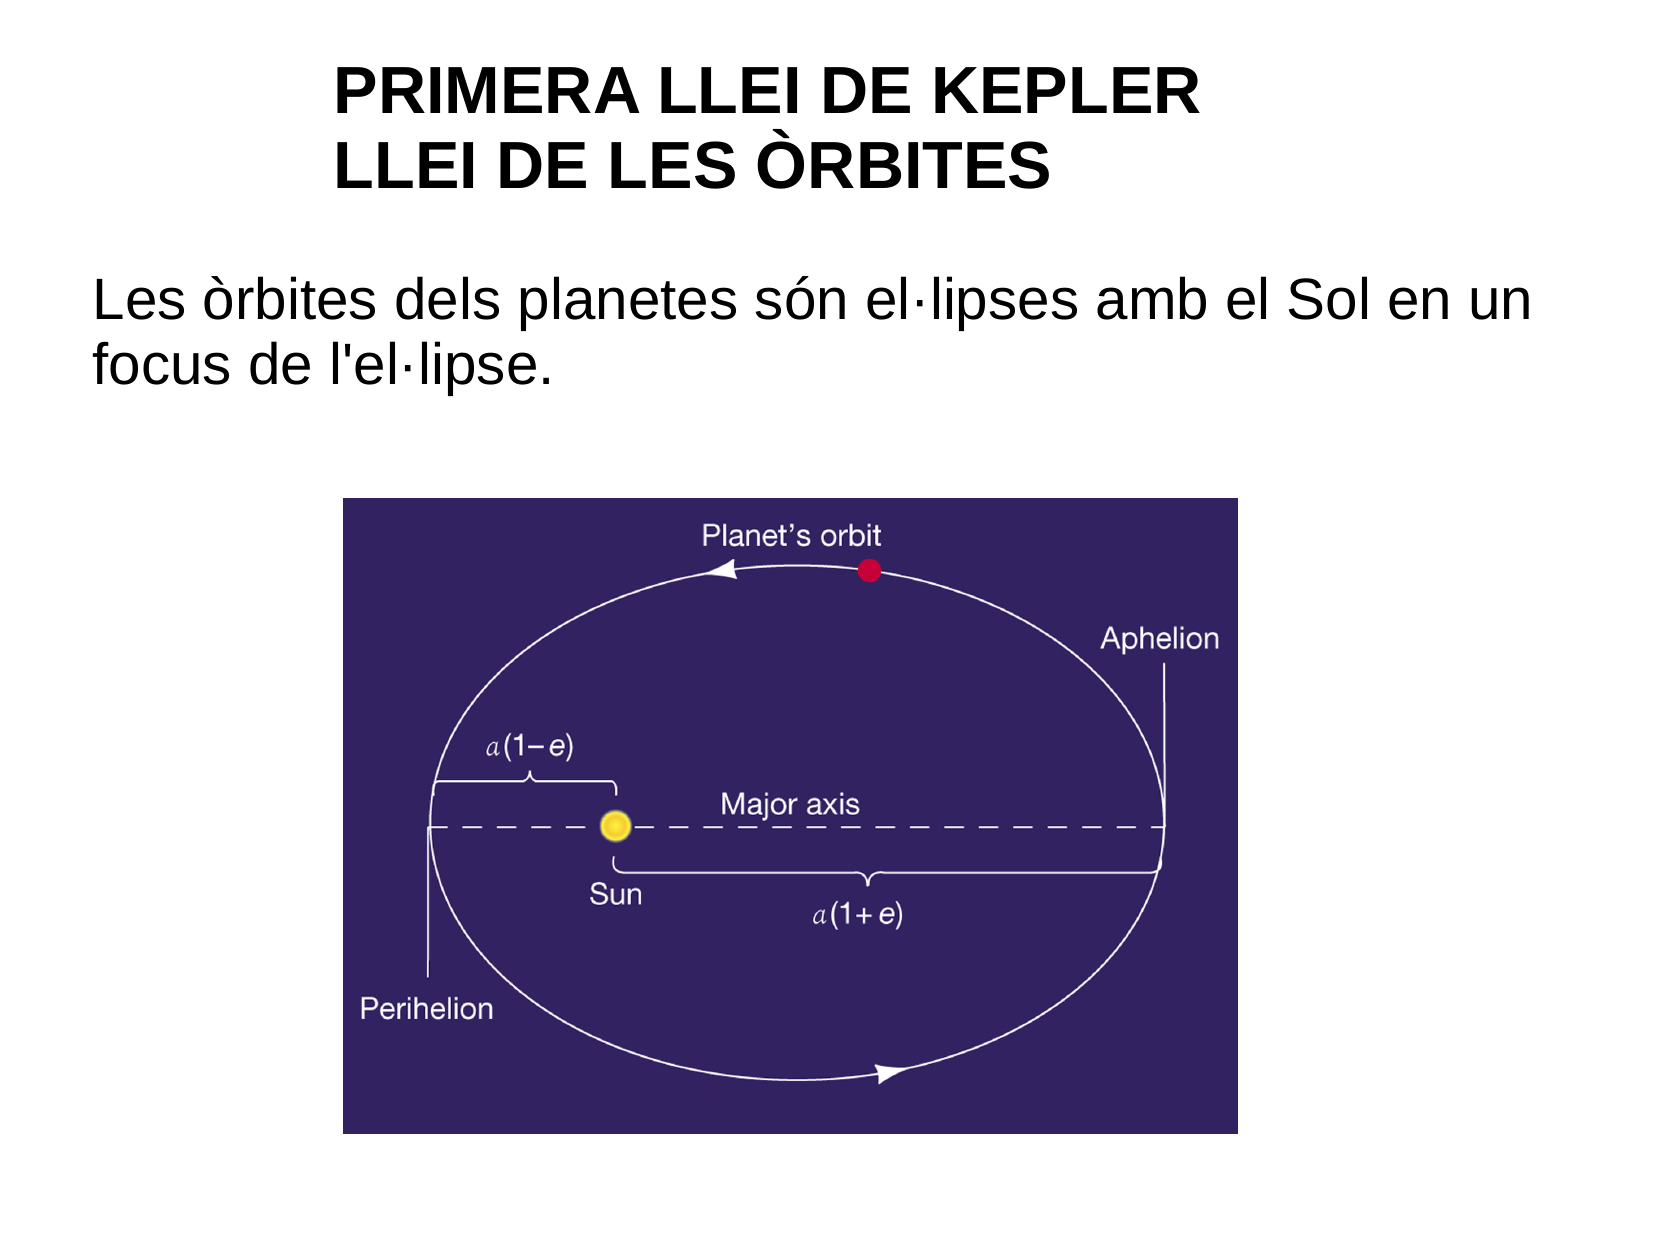

PRIMERA LLEI DE KEPLER
LLEI DE LES ÒRBITES
Les òrbites dels planetes són el·lipses amb el Sol en un focus de l'el·lipse.